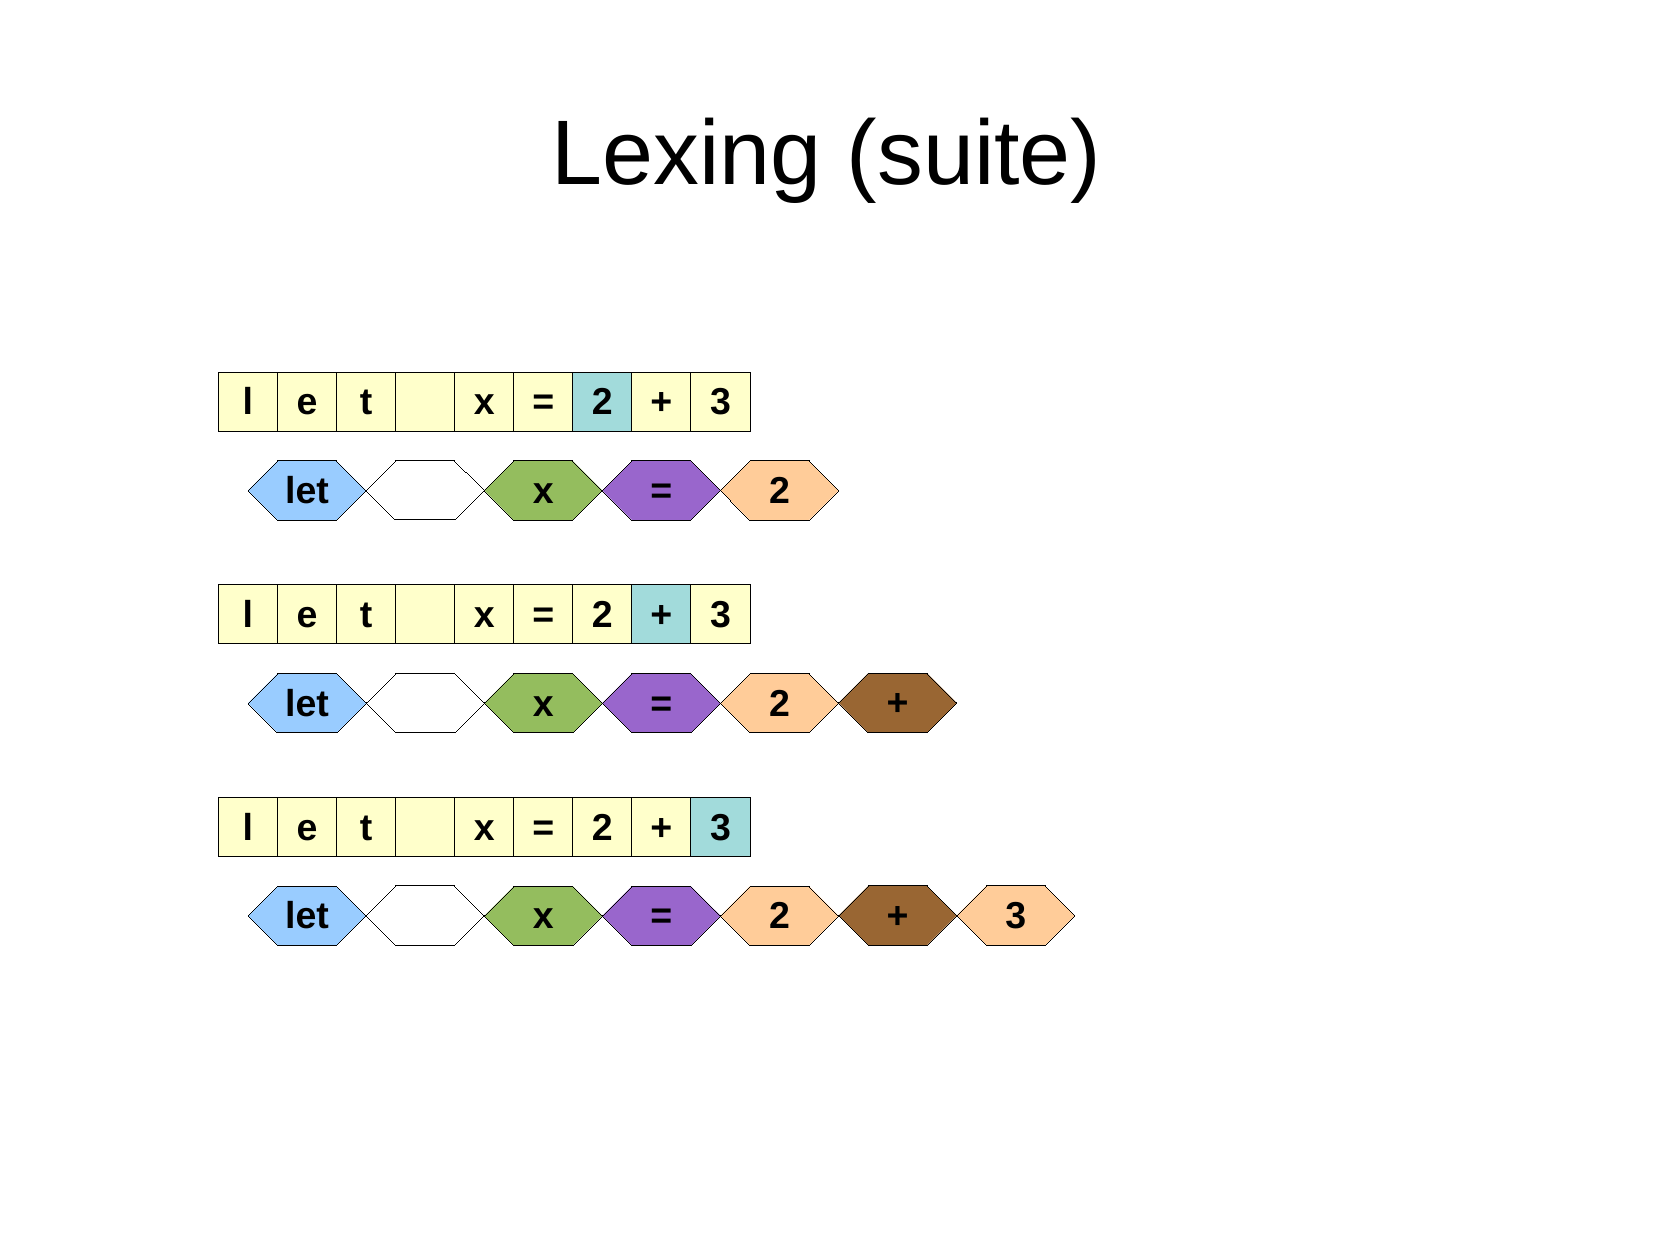

# Lexing (suite)
l
e
t
x
=
2
+
3
let
x
=
2
l
e
t
x
=
2
+
3
+
let
x
=
2
l
e
t
x
=
2
+
3
3
+
let
x
=
2